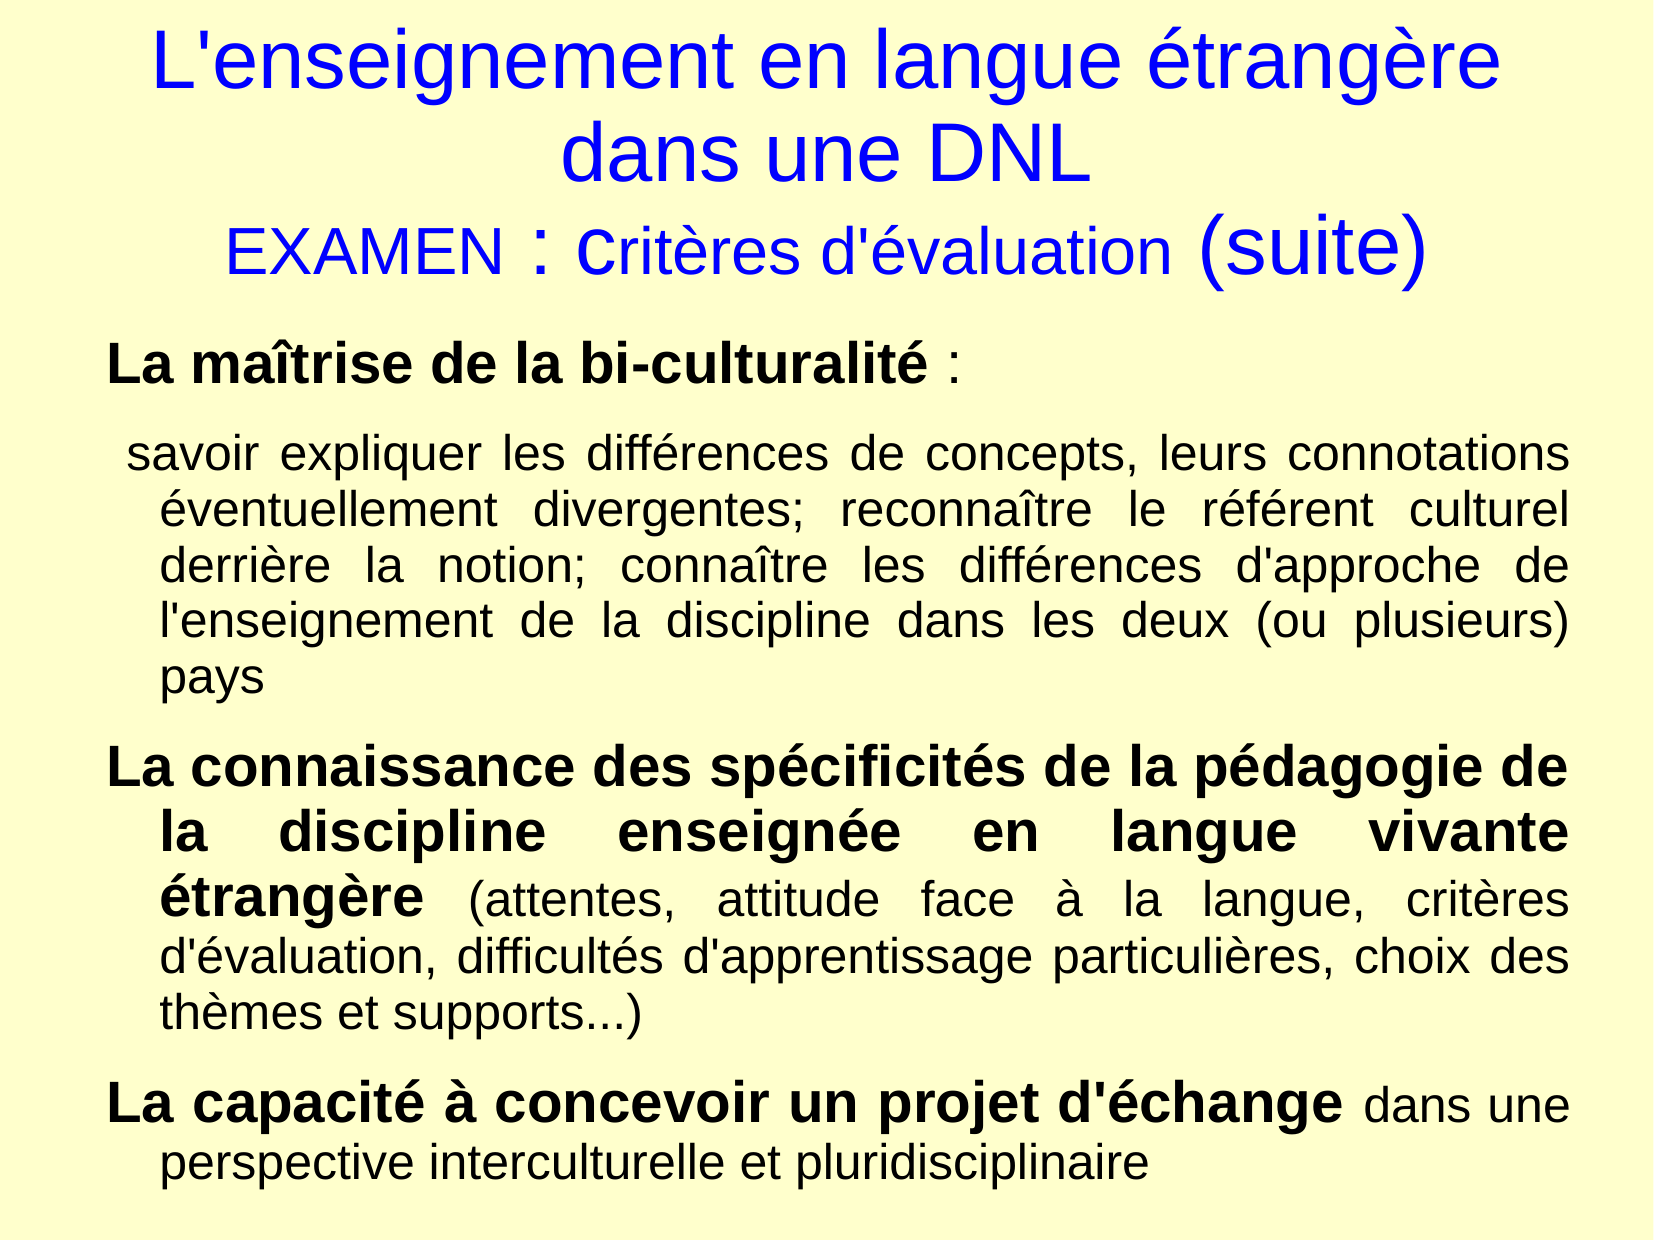

# L'enseignement en langue étrangère dans une DNL EXAMEN : critères d'évaluation (suite)
La maîtrise de la bi-culturalité :
 savoir expliquer les différences de concepts, leurs connotations éventuellement divergentes; reconnaître le référent culturel derrière la notion; connaître les différences d'approche de l'enseignement de la discipline dans les deux (ou plusieurs) pays
La connaissance des spécificités de la pédagogie de la discipline enseignée en langue vivante étrangère (attentes, attitude face à la langue, critères d'évaluation, difficultés d'apprentissage particulières, choix des thèmes et supports...)
La capacité à concevoir un projet d'échange dans une perspective interculturelle et pluridisciplinaire